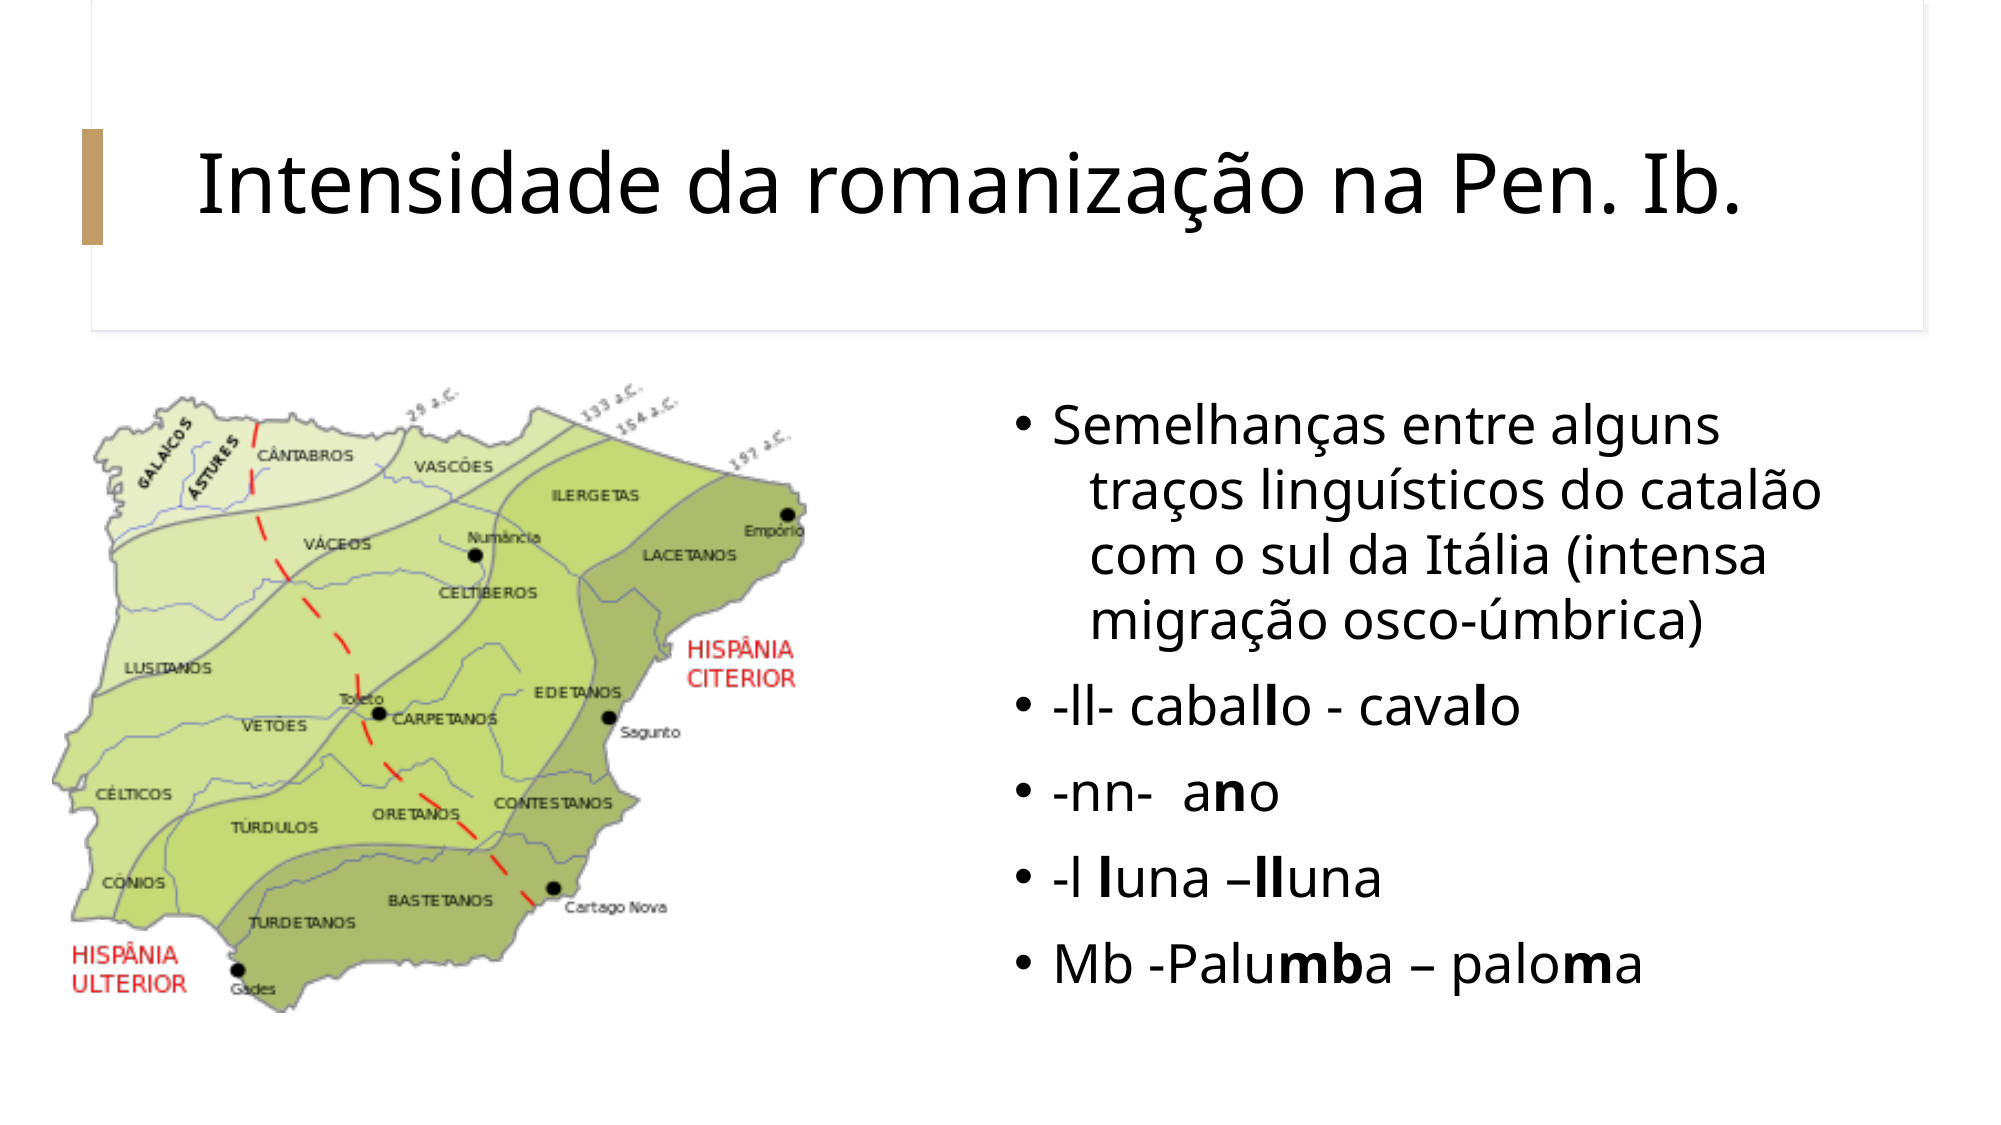

# Intensidade da romanização na Pen. Ib.
Semelhanças entre alguns traços linguísticos do catalão com o sul da Itália (intensa migração osco-úmbrica)
-ll- caballo - cavalo
-nn- ano
-l luna –lluna
Mb -Palumba – paloma